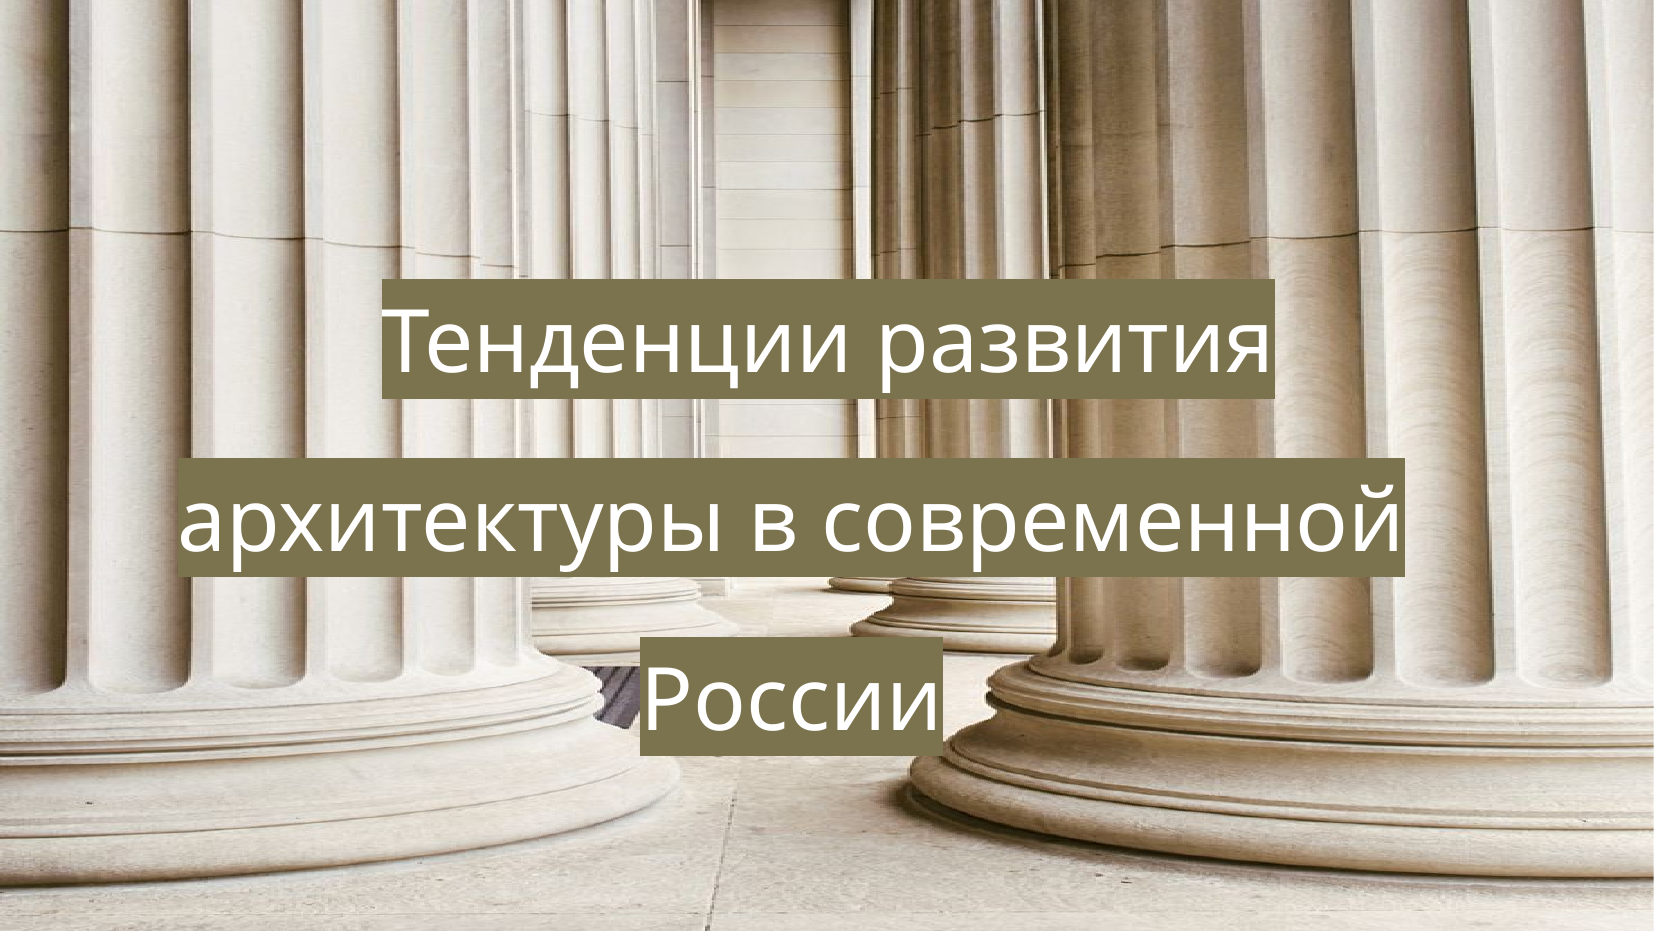

# Тенденции развития архитектуры в современной России